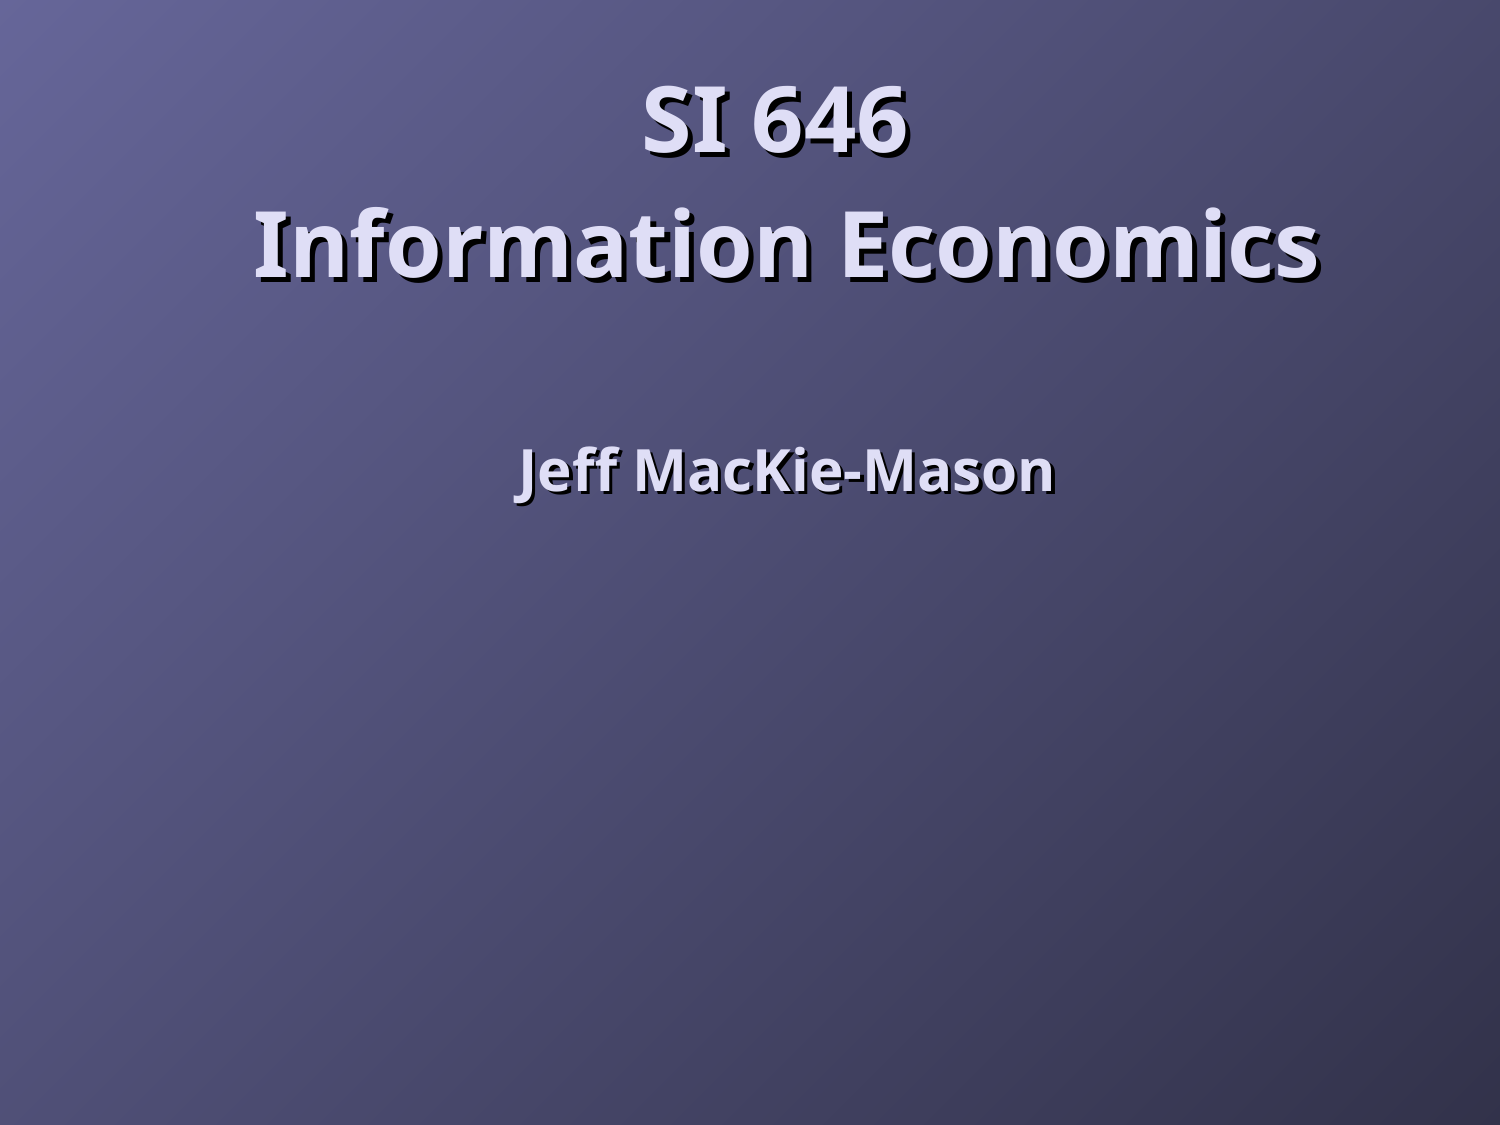

# SI 646 Information Economics Jeff MacKie-Mason